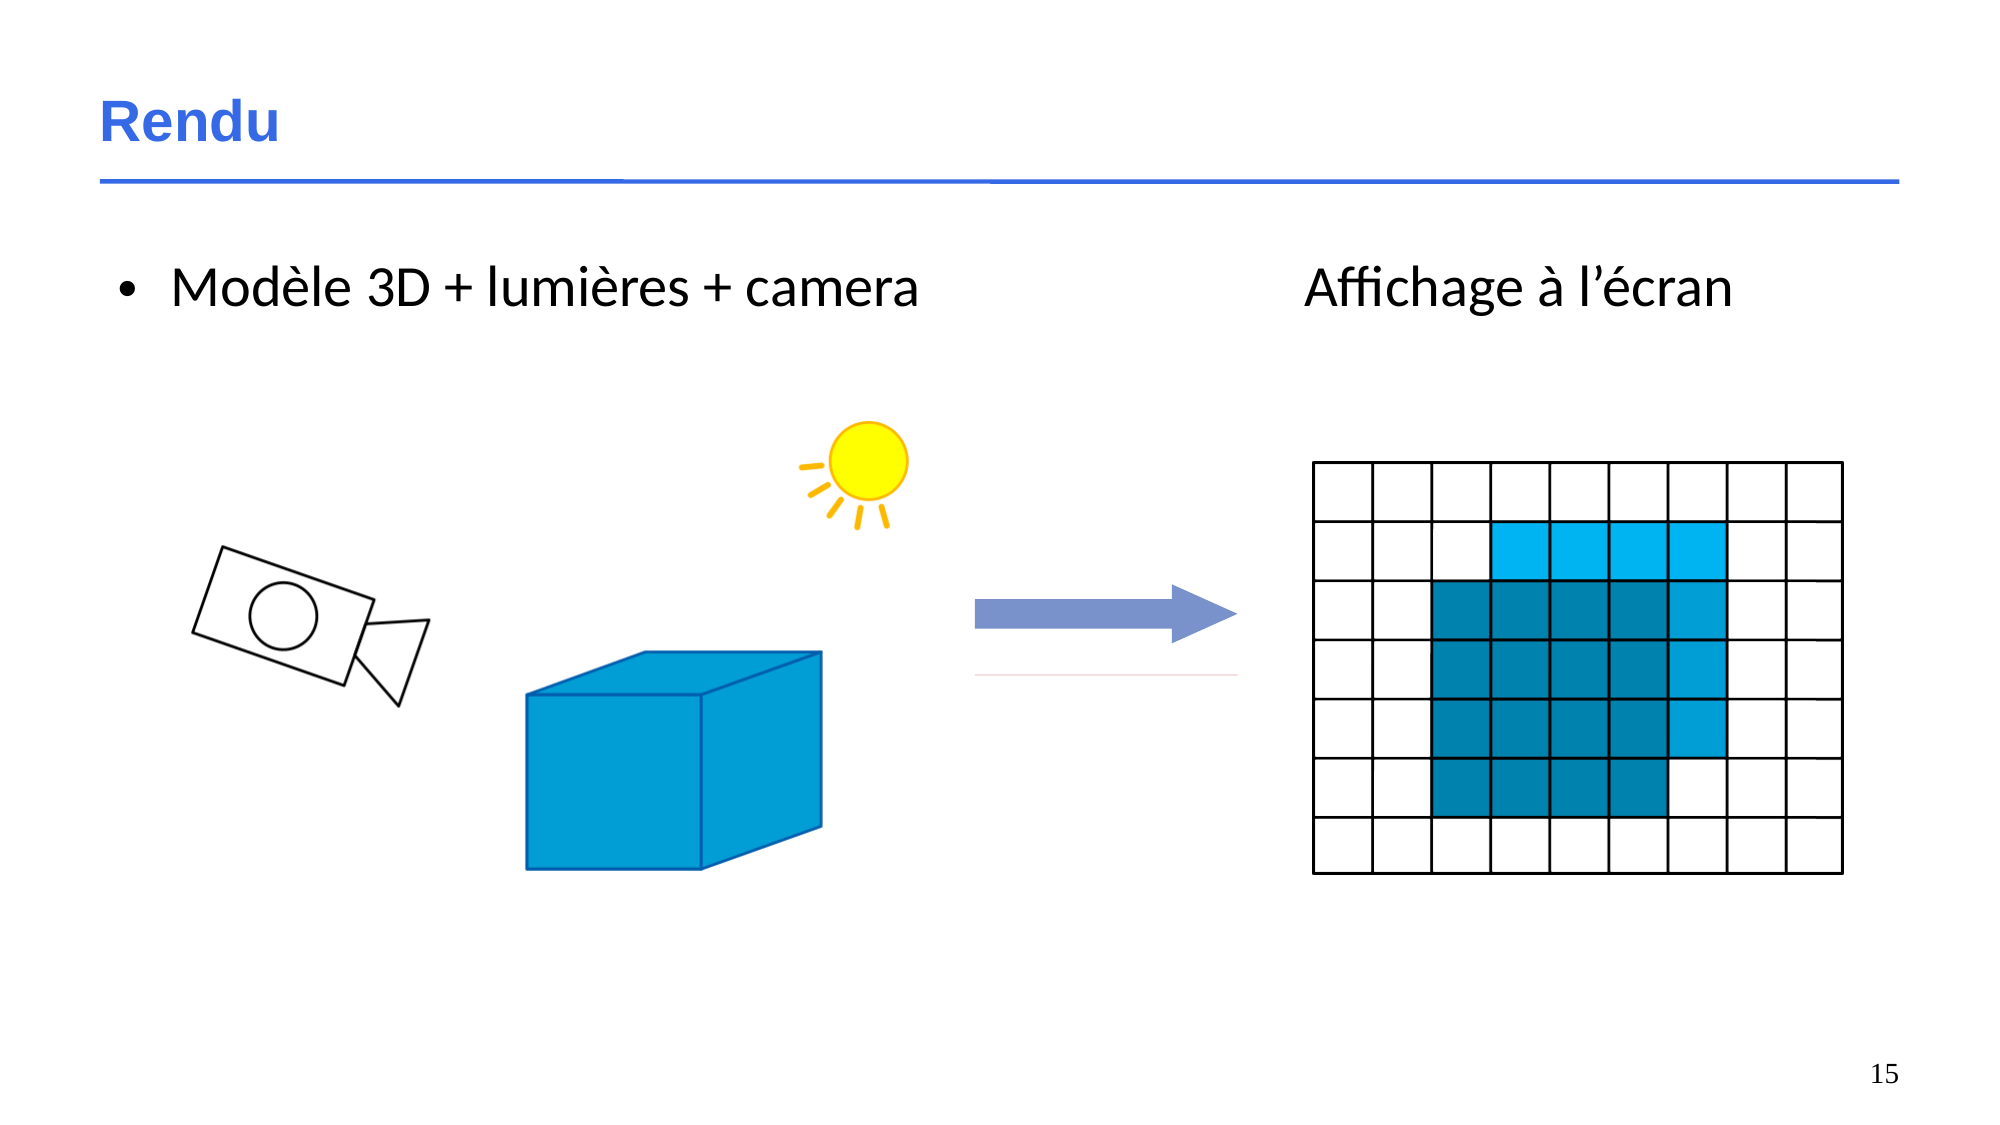

Rendu
# Modèle 3D + lumières + camera Affichage à l’écran
15